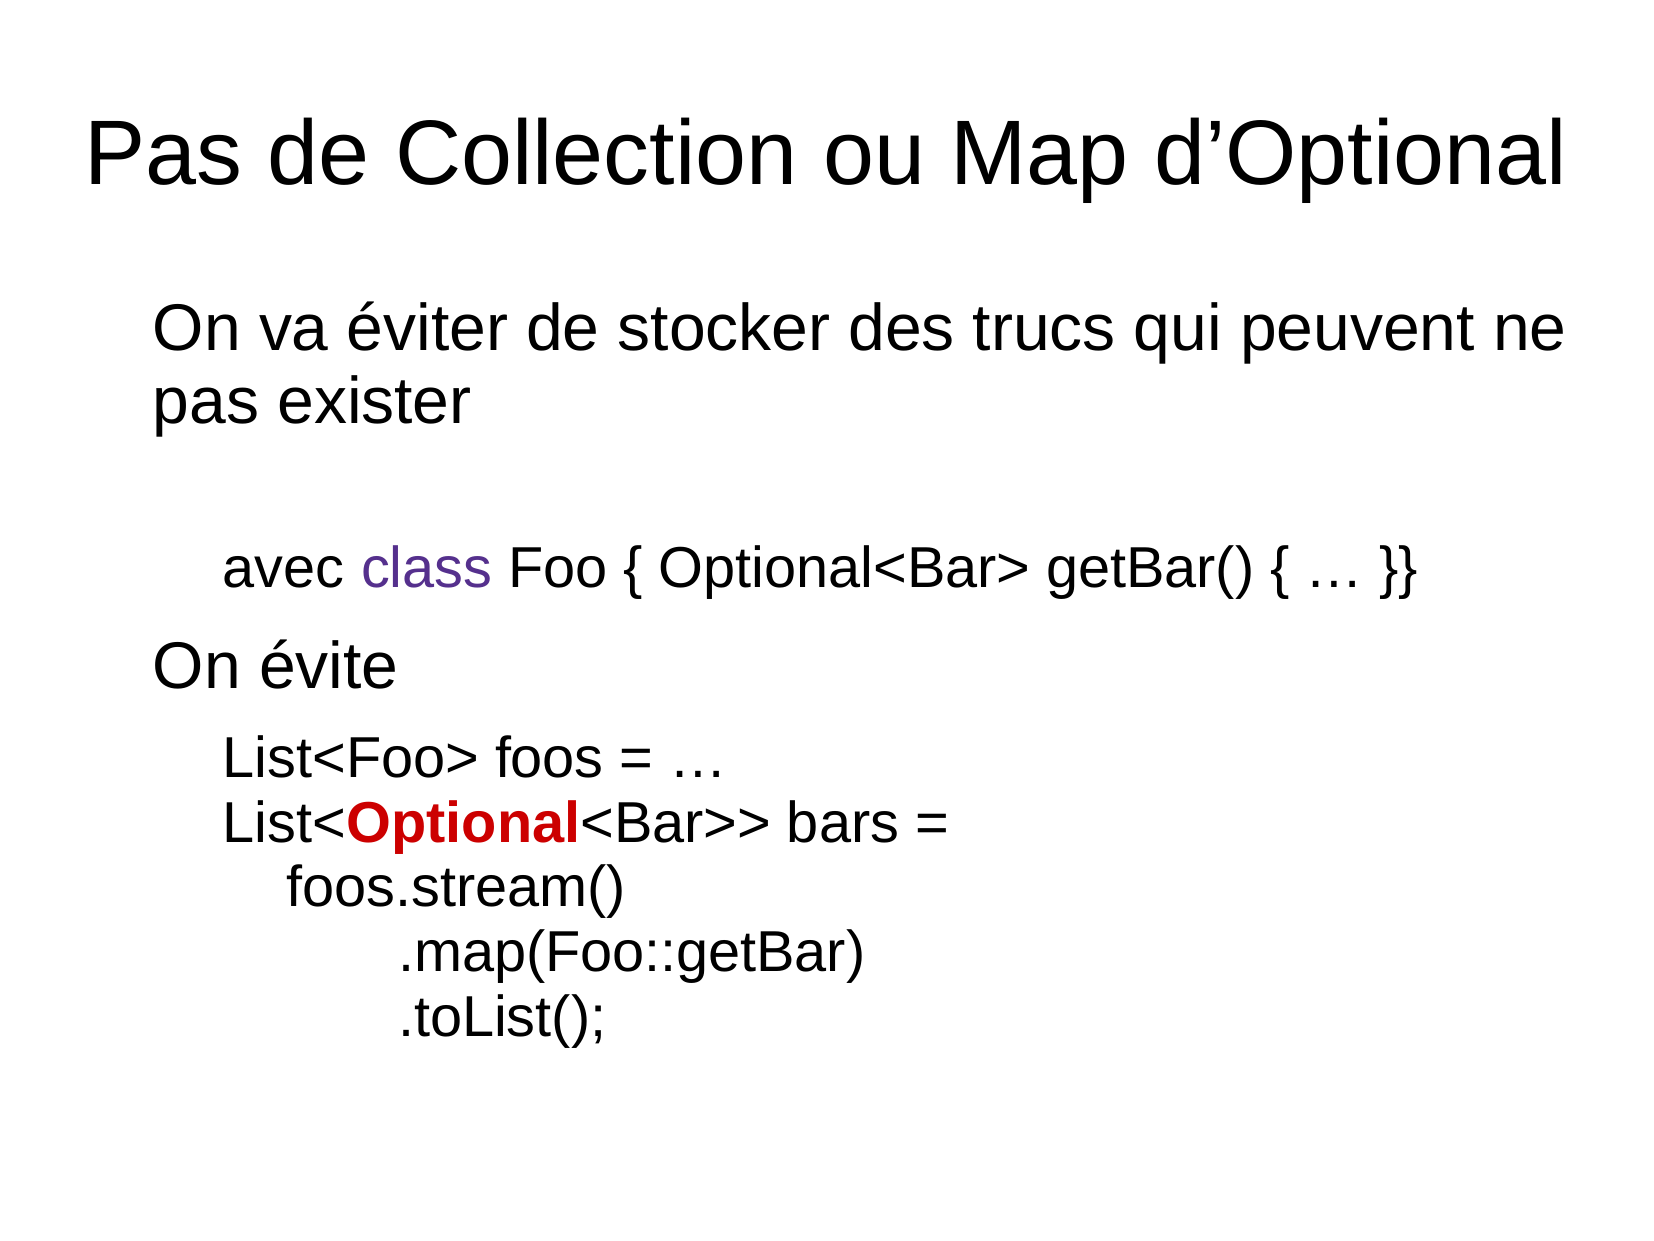

# Pas de Collection ou Map d’Optional
On va éviter de stocker des trucs qui peuvent ne pas exister
avec class Foo { Optional<Bar> getBar() { … }}
On évite
List<Foo> foos = …
List<Optional<Bar>> bars =
 foos.stream()
 .map(Foo::getBar)
 .toList();